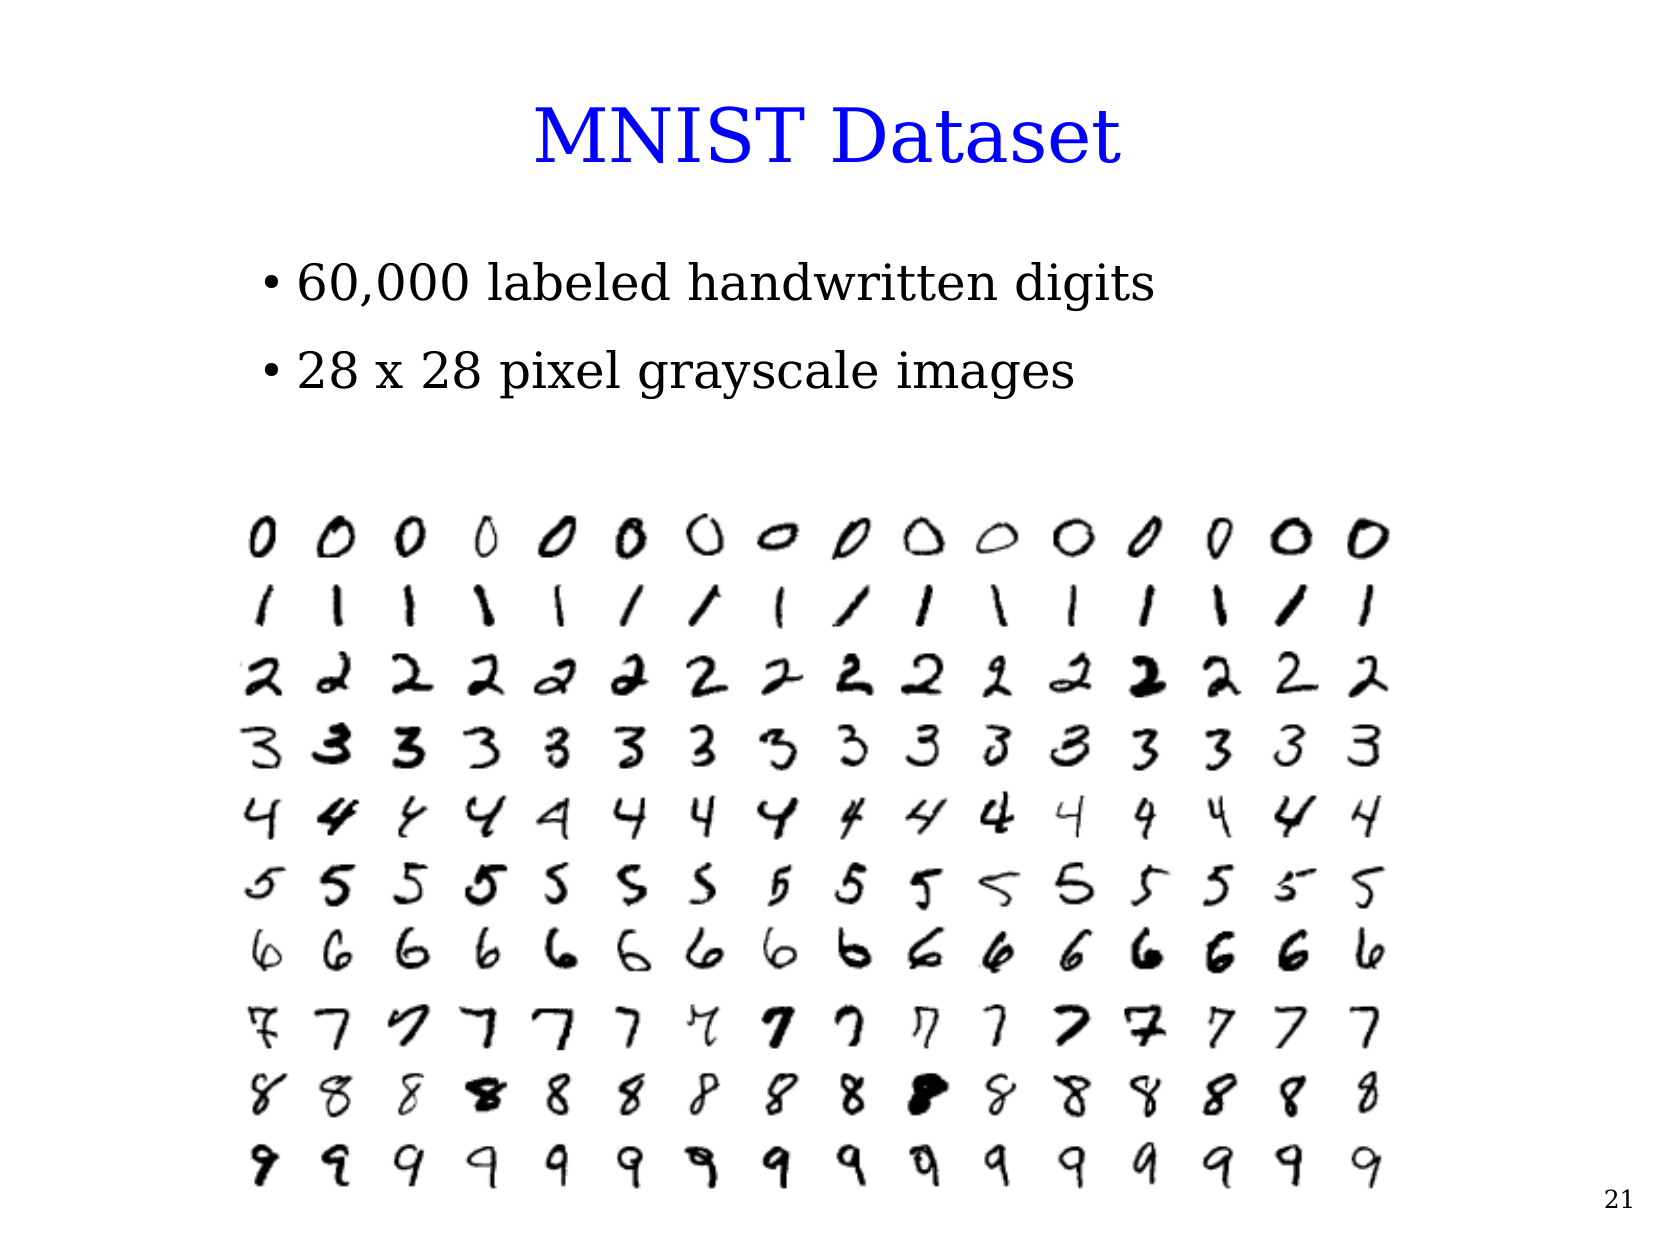

# MNIST Dataset
 60,000 labeled handwritten digits
 28 x 28 pixel grayscale images